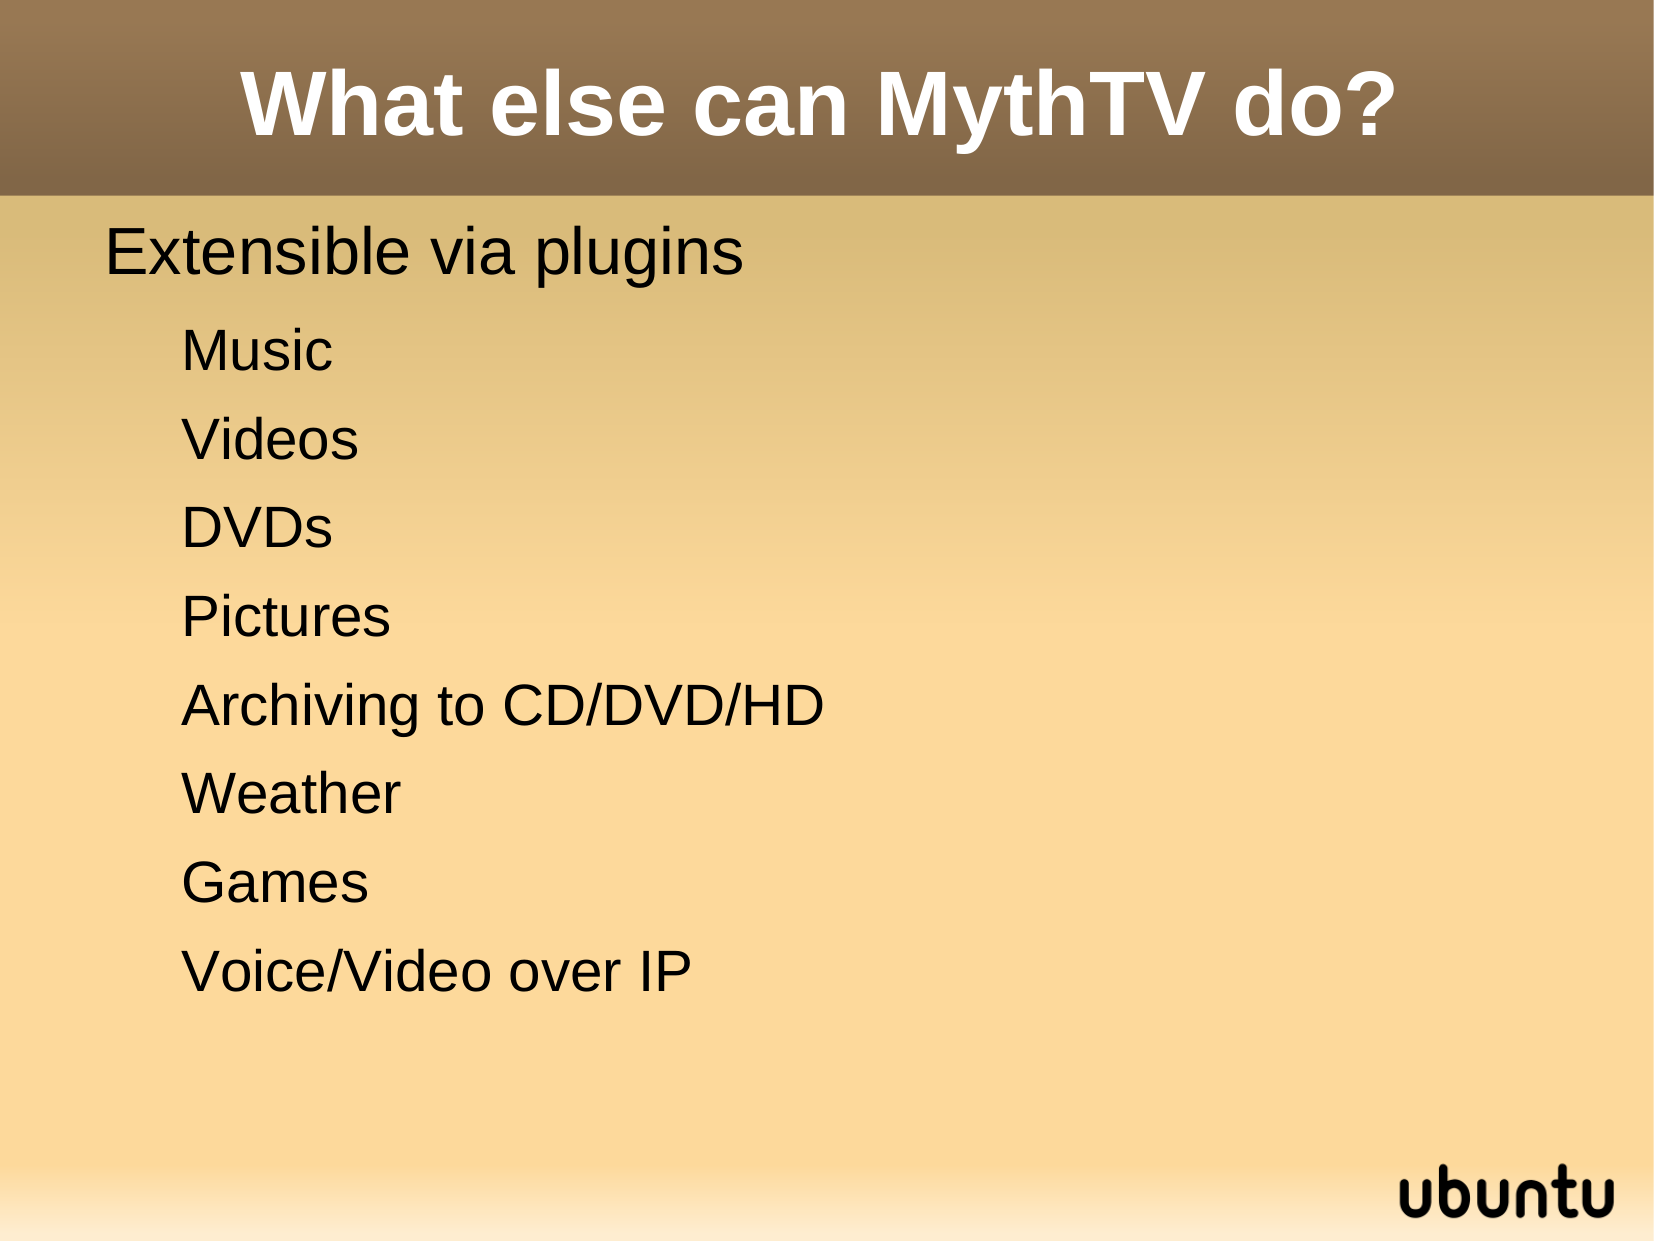

# What else can MythTV do?
Extensible via plugins
Music
Videos
DVDs
Pictures
Archiving to CD/DVD/HD
Weather
Games
Voice/Video over IP